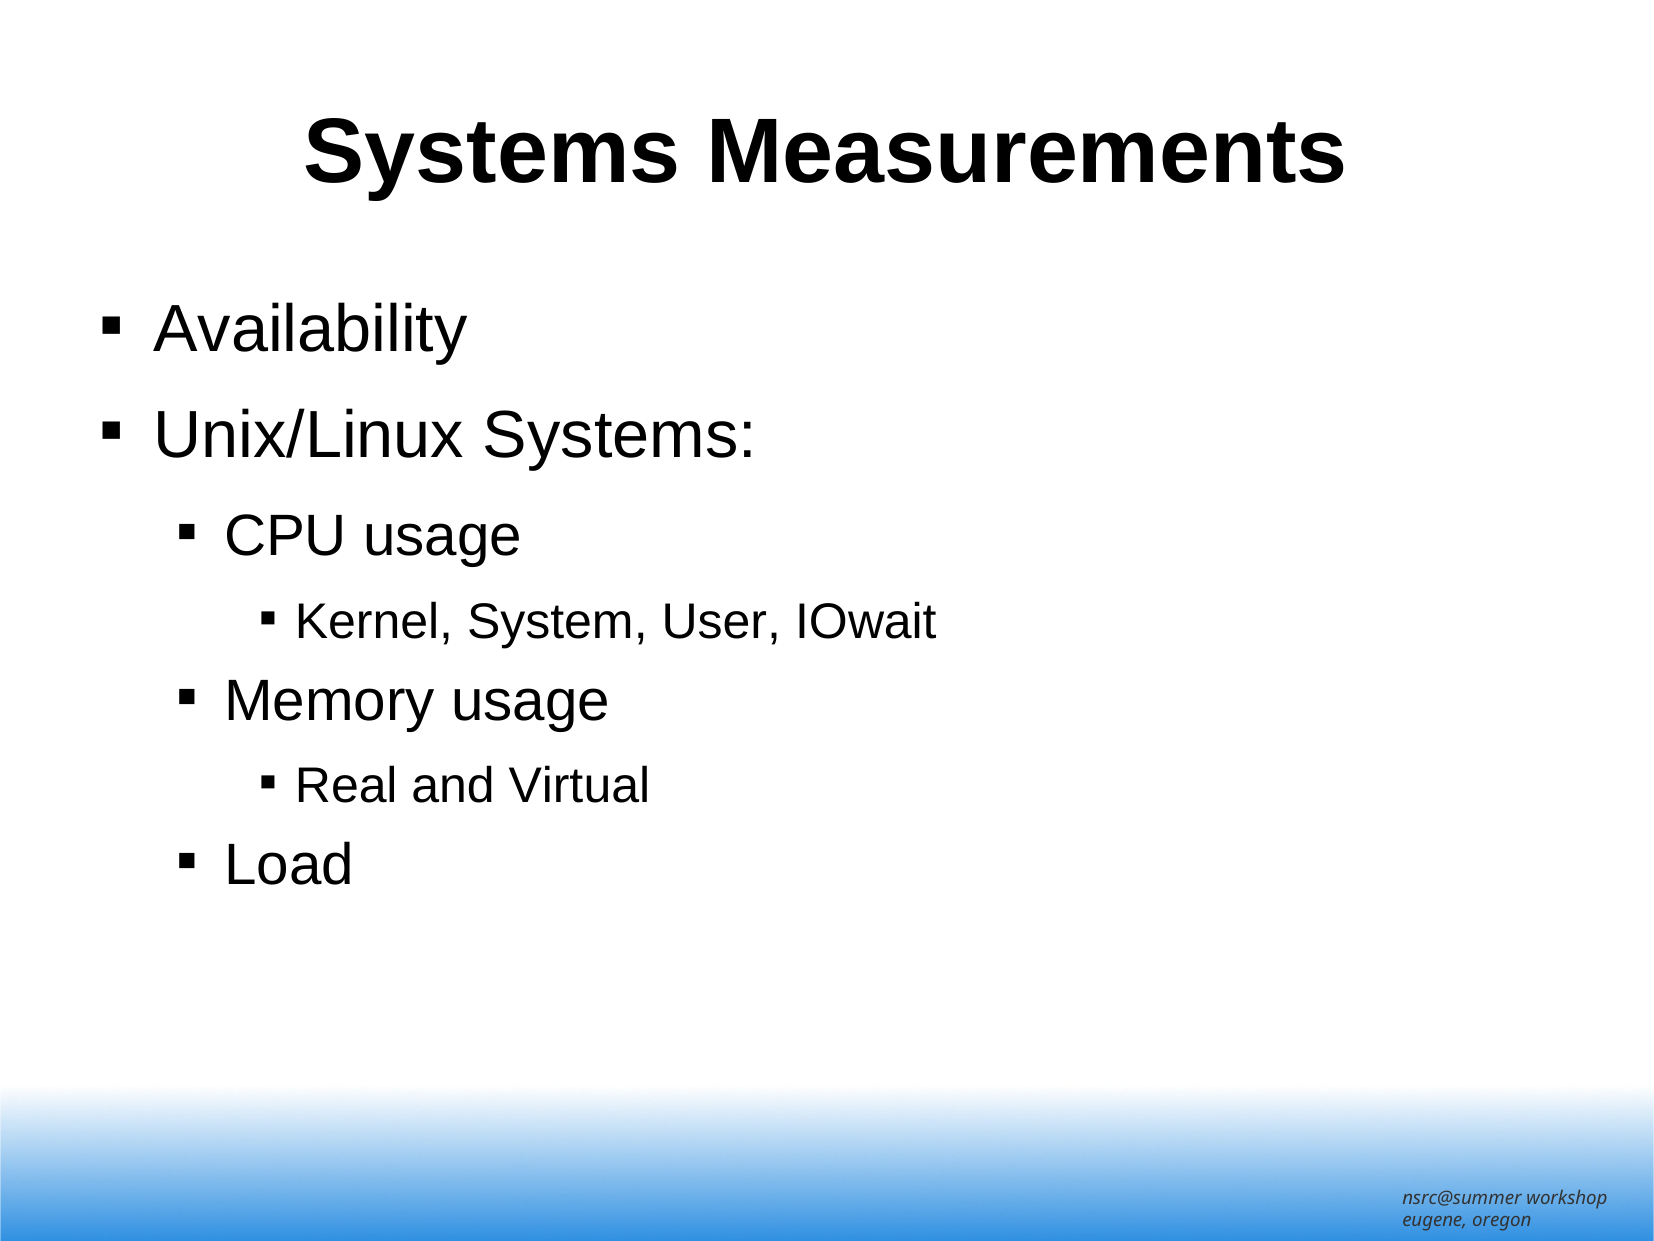

# Systems Measurements
Availability
Unix/Linux Systems:
CPU usage
Kernel, System, User, IOwait
Memory usage
Real and Virtual
Load